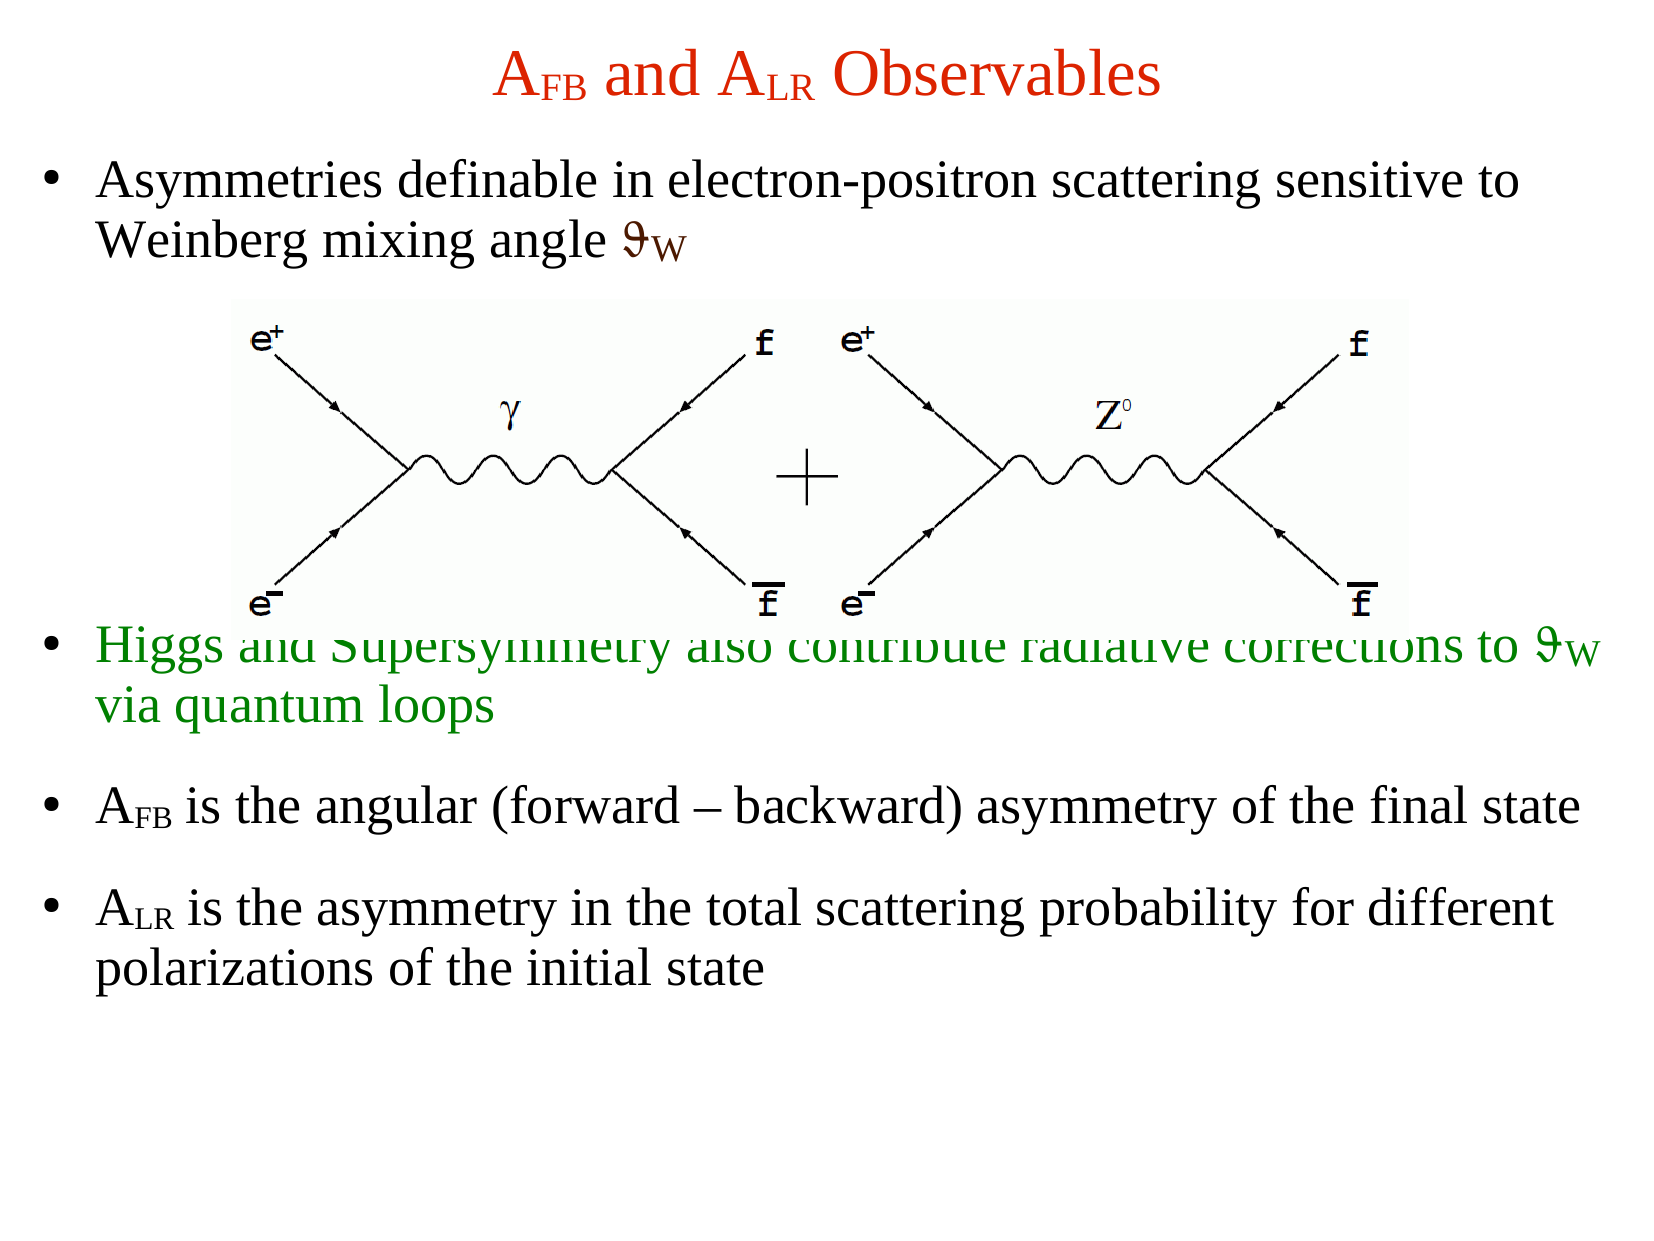

AFB and ALR Observables
# Asymmetries definable in electron-positron scattering sensitive to Weinberg mixing angle ϑW
Higgs and Supersymmetry also contribute radiative corrections to ϑW via quantum loops
AFB is the angular (forward – backward) asymmetry of the final state
ALR is the asymmetry in the total scattering probability for different polarizations of the initial state
other precision measurements
constrain Higgs, equivalent
 to δMW ~ 15 MeV